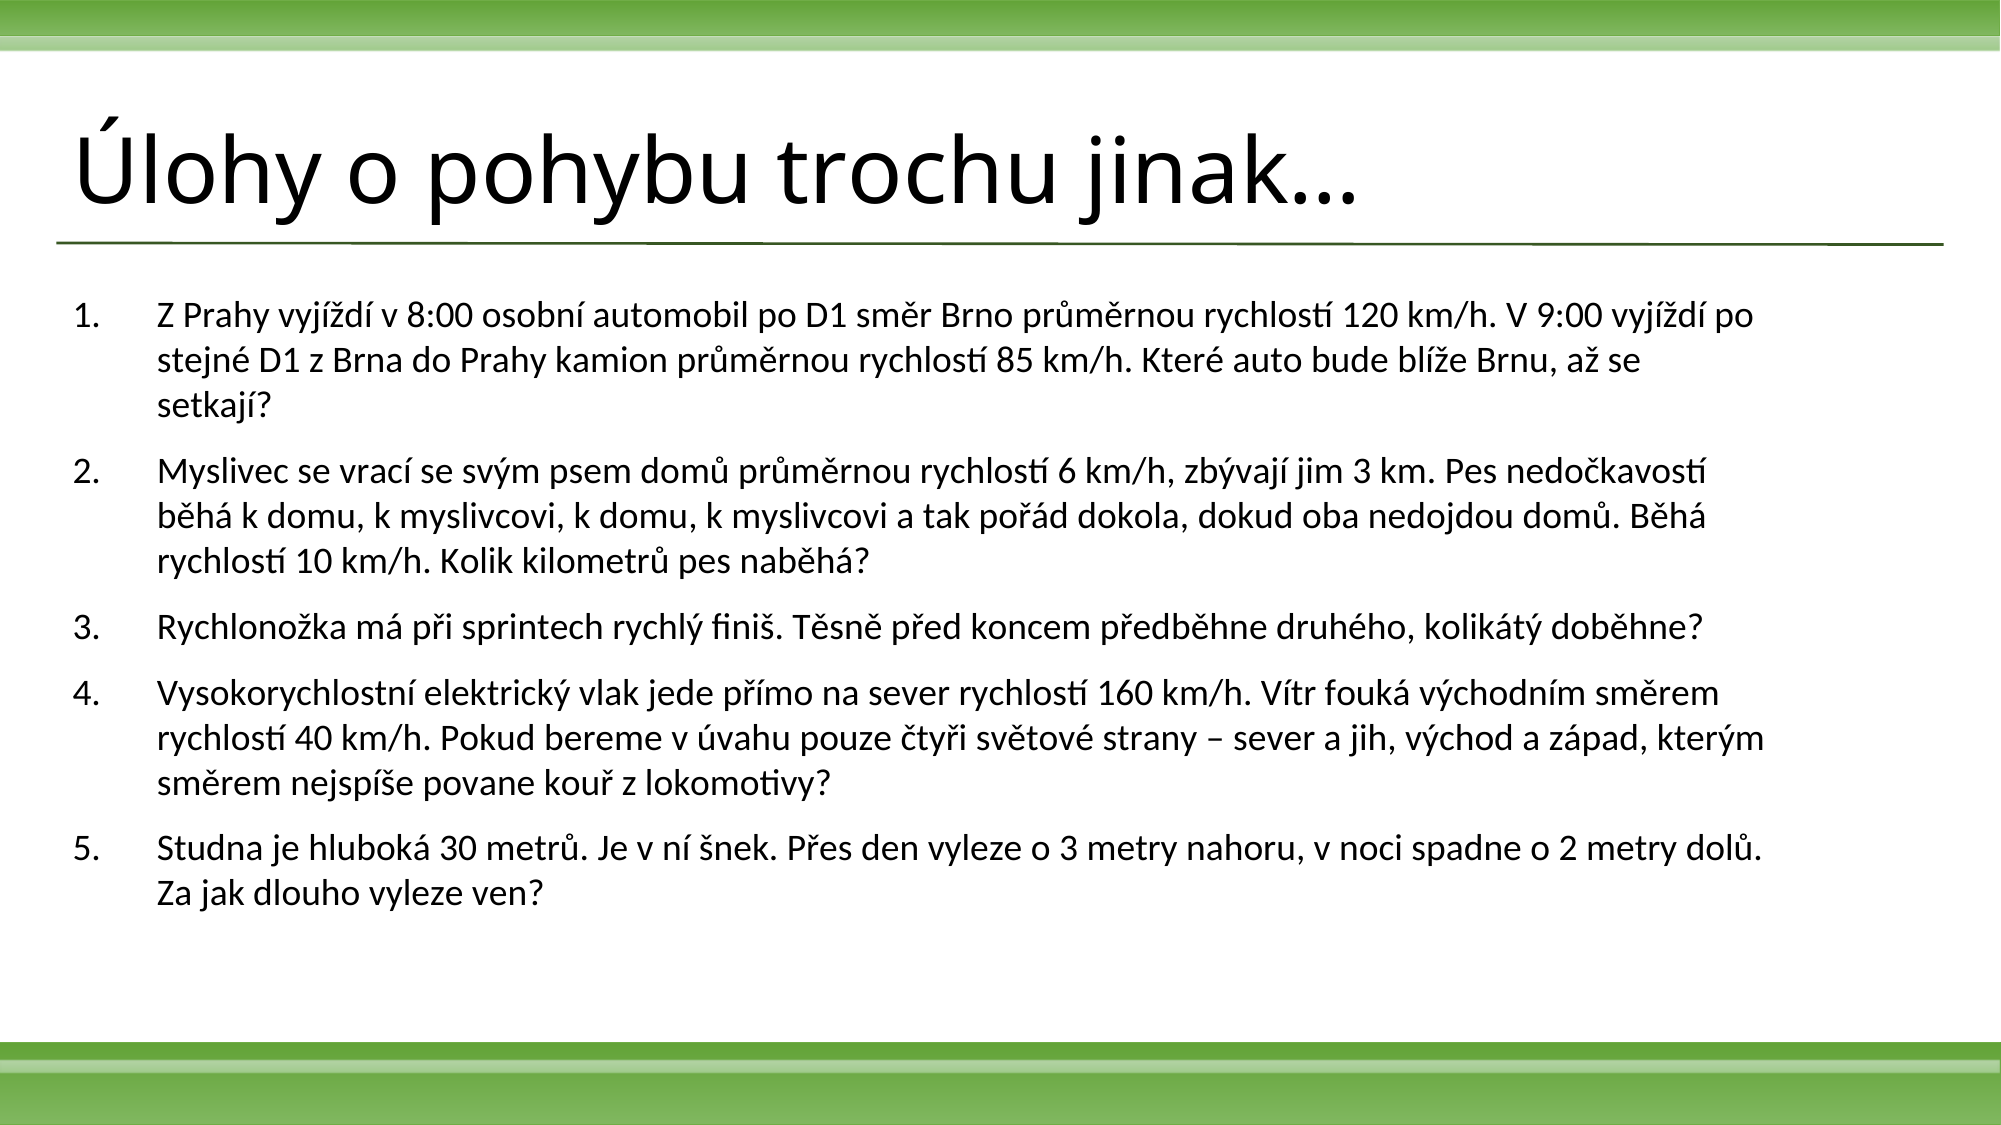

# Úlohy o pohybu trochu jinak…
Z Prahy vyjíždí v 8:00 osobní automobil po D1 směr Brno průměrnou rychlostí 120 km/h. V 9:00 vyjíždí po stejné D1 z Brna do Prahy kamion průměrnou rychlostí 85 km/h. Které auto bude blíže Brnu, až se setkají?
Myslivec se vrací se svým psem domů průměrnou rychlostí 6 km/h, zbývají jim 3 km. Pes nedočkavostí běhá k domu, k myslivcovi, k domu, k myslivcovi a tak pořád dokola, dokud oba nedojdou domů. Běhá rychlostí 10 km/h. Kolik kilometrů pes naběhá?
Rychlonožka má při sprintech rychlý finiš. Těsně před koncem předběhne druhého, kolikátý doběhne?
Vysokorychlostní elektrický vlak jede přímo na sever rychlostí 160 km/h. Vítr fouká východním směrem rychlostí 40 km/h. Pokud bereme v úvahu pouze čtyři světové strany – sever a jih, východ a západ, kterým směrem nejspíše povane kouř z lokomotivy?
Studna je hluboká 30 metrů. Je v ní šnek. Přes den vyleze o 3 metry nahoru, v noci spadne o 2 metry dolů. Za jak dlouho vyleze ven?